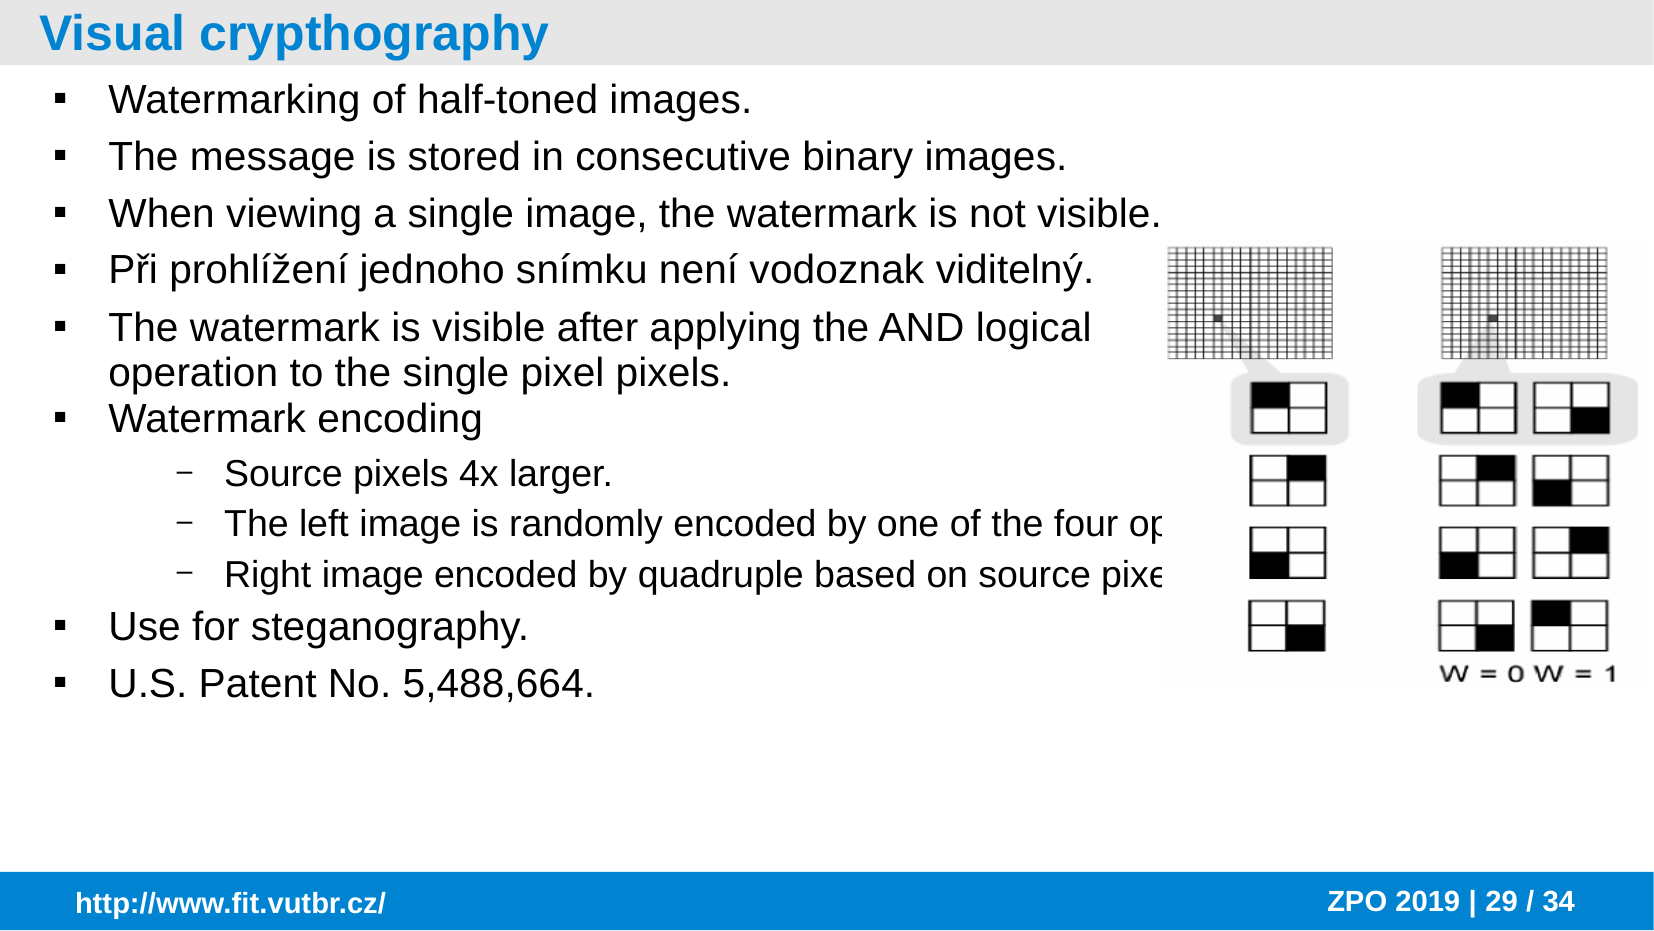

# Visual crypthography
Watermarking of half-toned images.
The message is stored in consecutive binary images.
When viewing a single image, the watermark is not visible.
Při prohlížení jednoho snímku není vodoznak viditelný.
The watermark is visible after applying the AND logical
operation to the single pixel pixels.
Watermark encoding
Source pixels 4x larger.
The left image is randomly encoded by one of the four options.
Right image encoded by quadruple based on source pixel.
Use for steganography.
U.S. Patent No. 5,488,664.